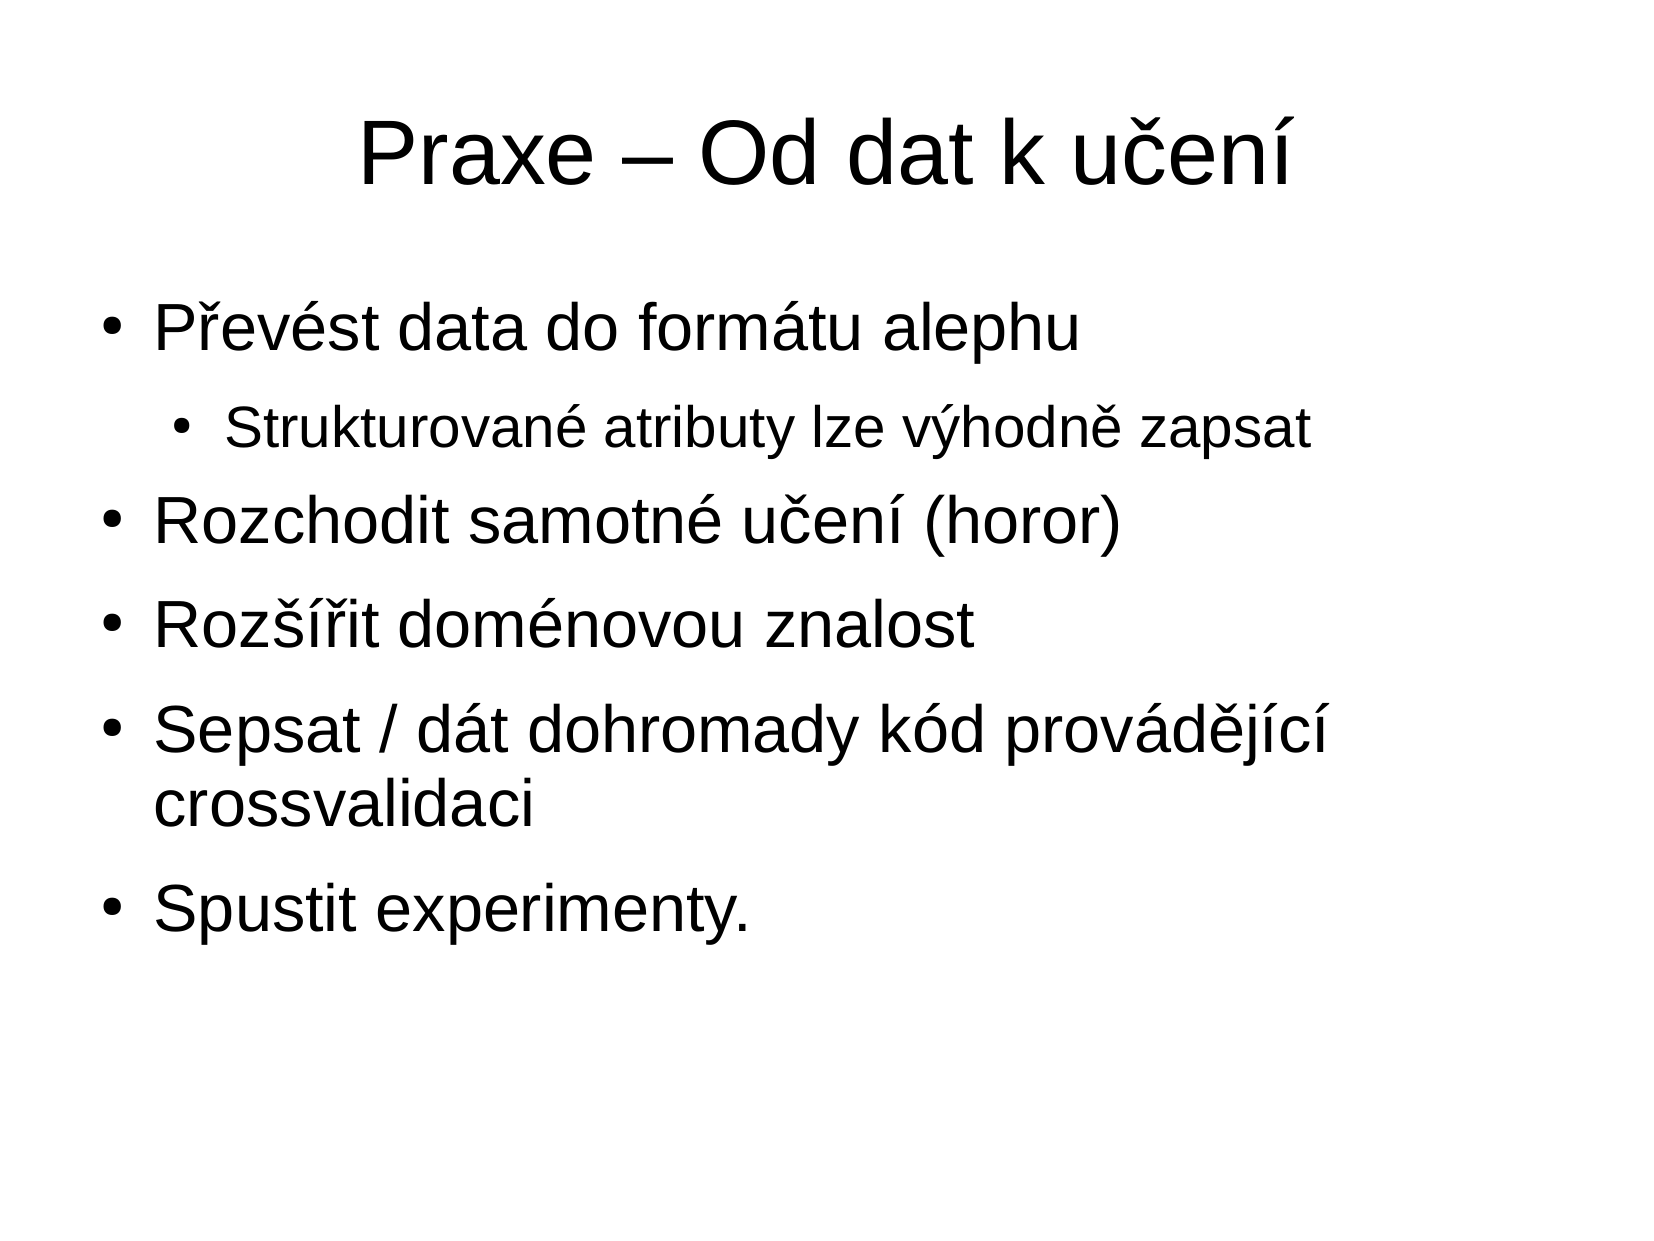

# Praxe – Od dat k učení
Převést data do formátu alephu
Strukturované atributy lze výhodně zapsat
Rozchodit samotné učení (horor)
Rozšířit doménovou znalost
Sepsat / dát dohromady kód provádějící crossvalidaci
Spustit experimenty.